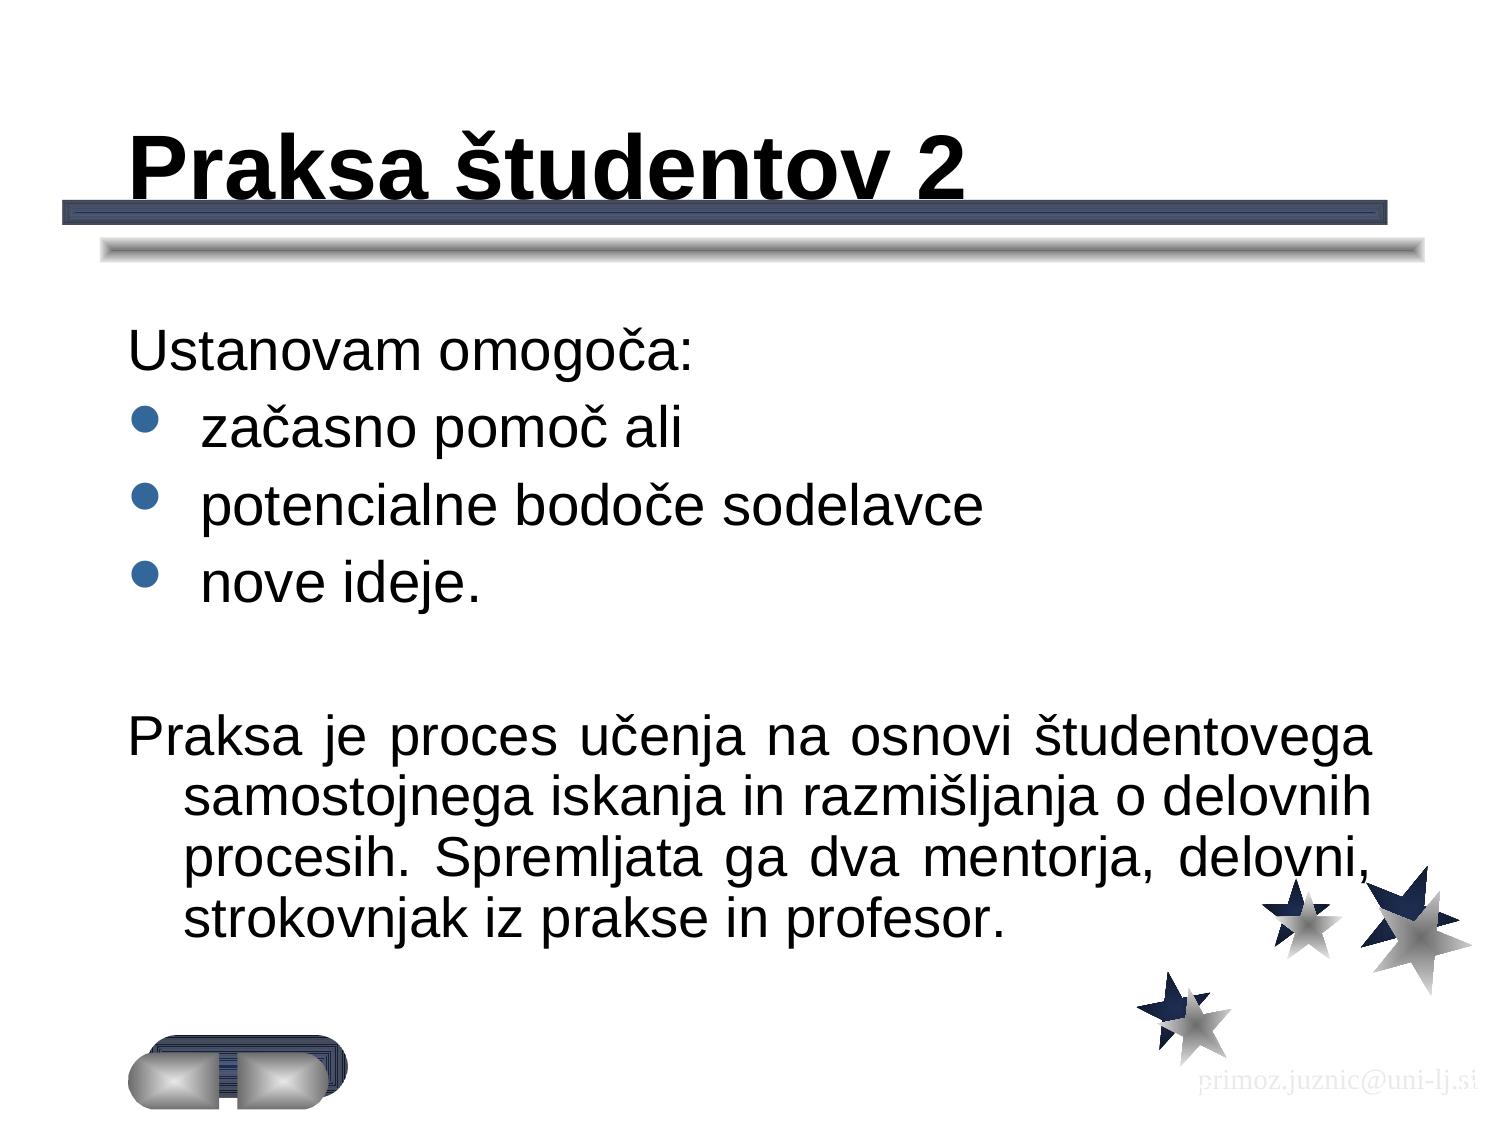

# Praksa študentov 2
Ustanovam omogoča:
 začasno pomoč ali
 potencialne bodoče sodelavce
 nove ideje.
Praksa je proces učenja na osnovi študentovega samostojnega iskanja in razmišljanja o delovnih procesih. Spremljata ga dva mentorja, delovni, strokovnjak iz prakse in profesor.
Primoz Juznic, BINK, FF, Univerza v Ljubljani